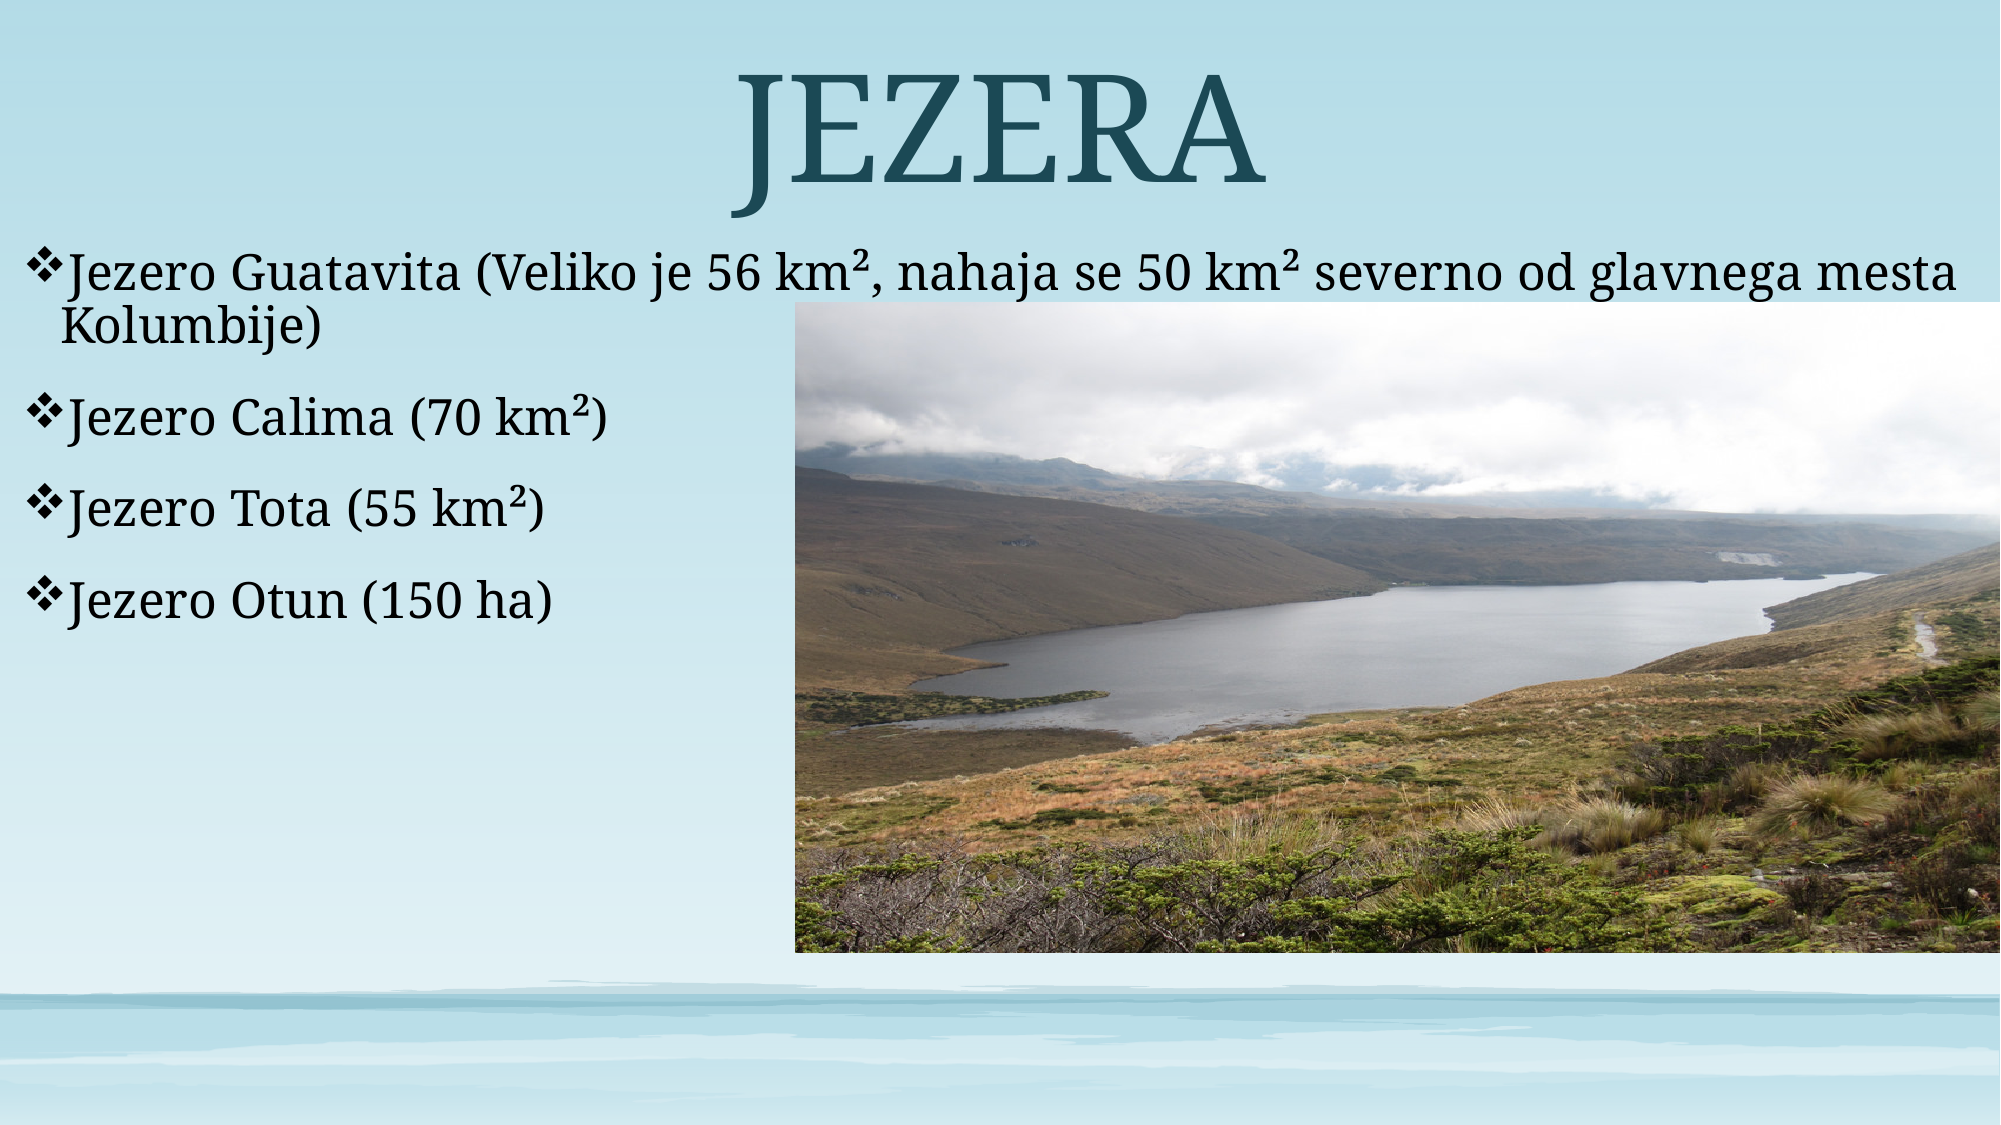

# JEZERA
Jezero Guatavita (Veliko je 56 km², nahaja se 50 km² severno od glavnega mesta Kolumbije)
Jezero Calima (70 km²)
Jezero Tota (55 km²)
Jezero Otun (150 ha)